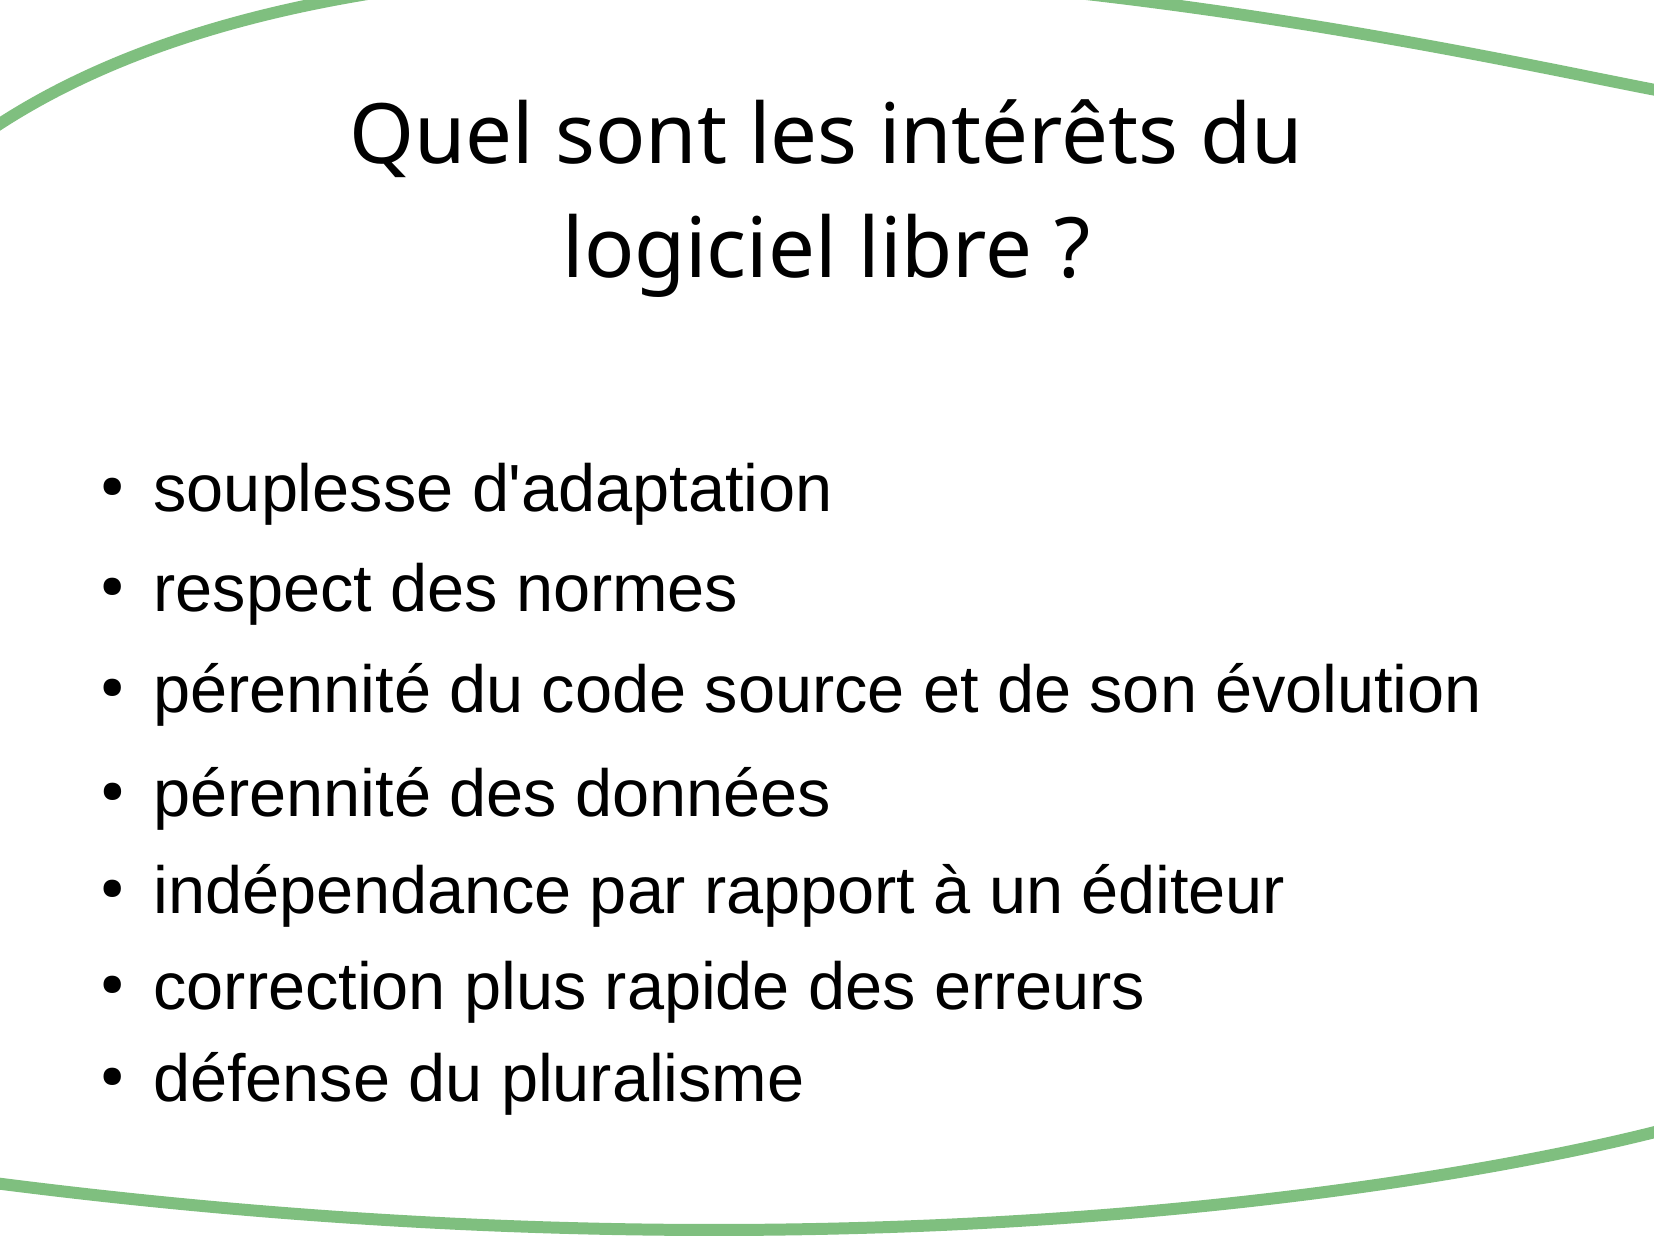

# Quel sont les intérêts du logiciel libre ?
souplesse d'adaptation
respect des normes
pérennité du code source et de son évolution
pérennité des données
indépendance par rapport à un éditeur
correction plus rapide des erreurs
défense du pluralisme